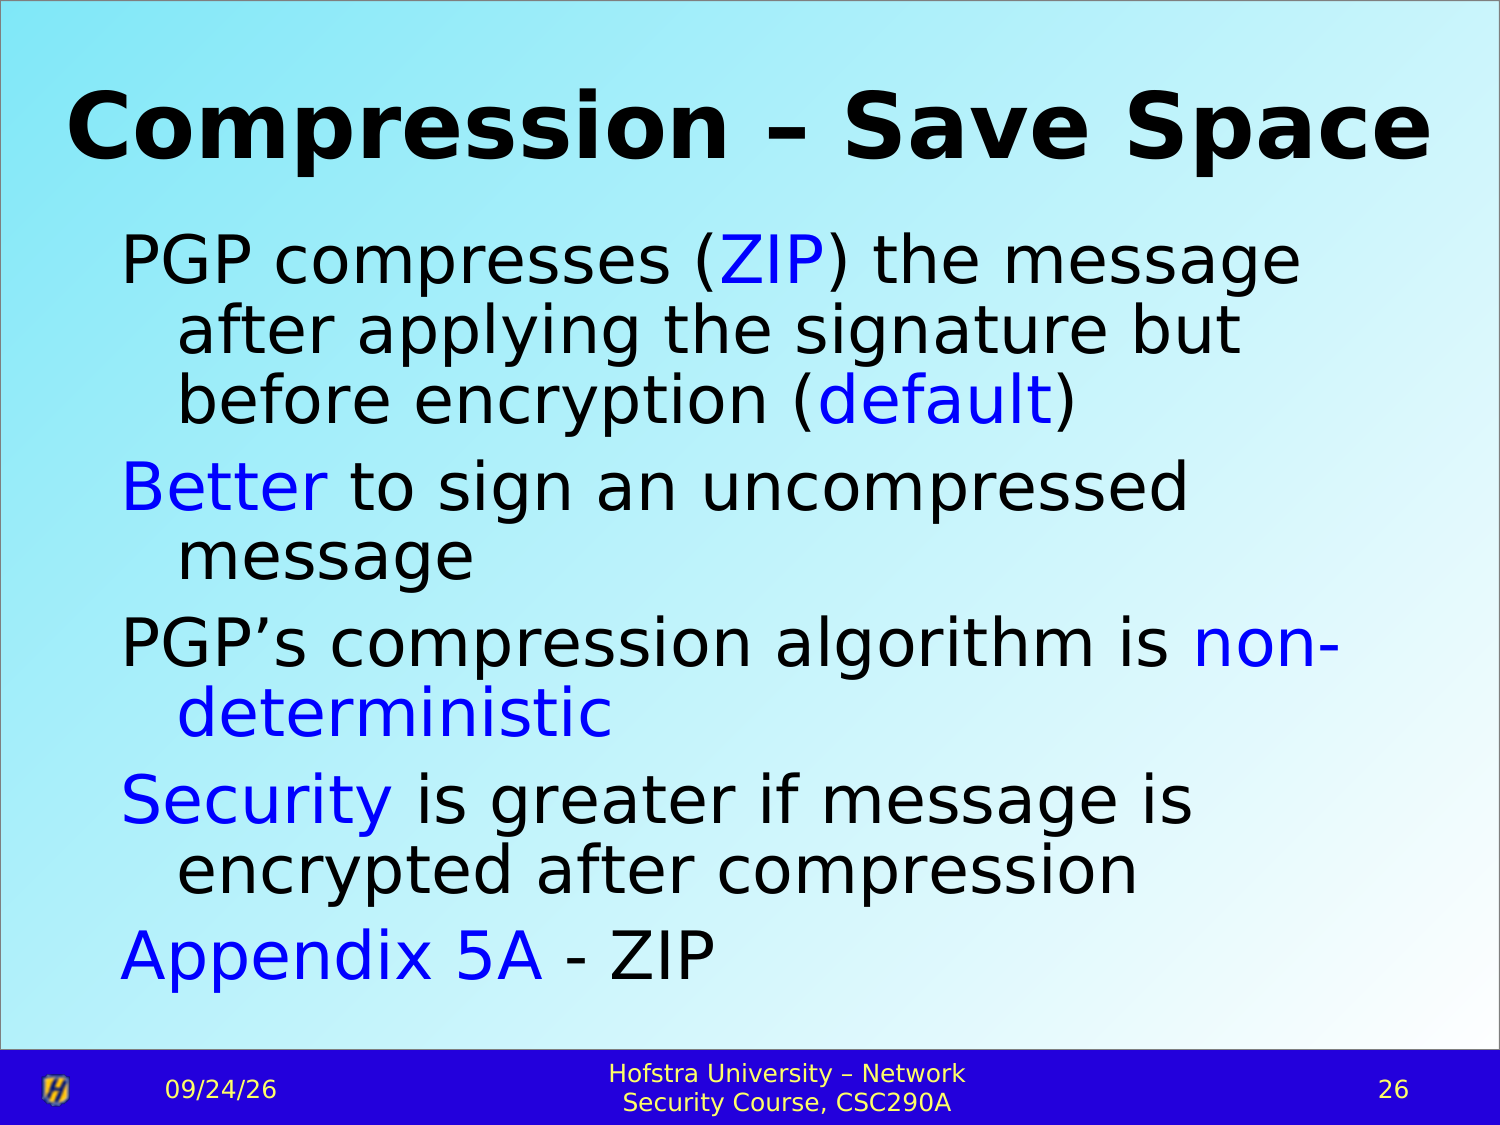

# Compression – Save Space
PGP compresses (ZIP) the message after applying the signature but before encryption (default)
Better to sign an uncompressed message
PGP’s compression algorithm is non-deterministic
Security is greater if message is encrypted after compression
Appendix 5A - ZIP
26